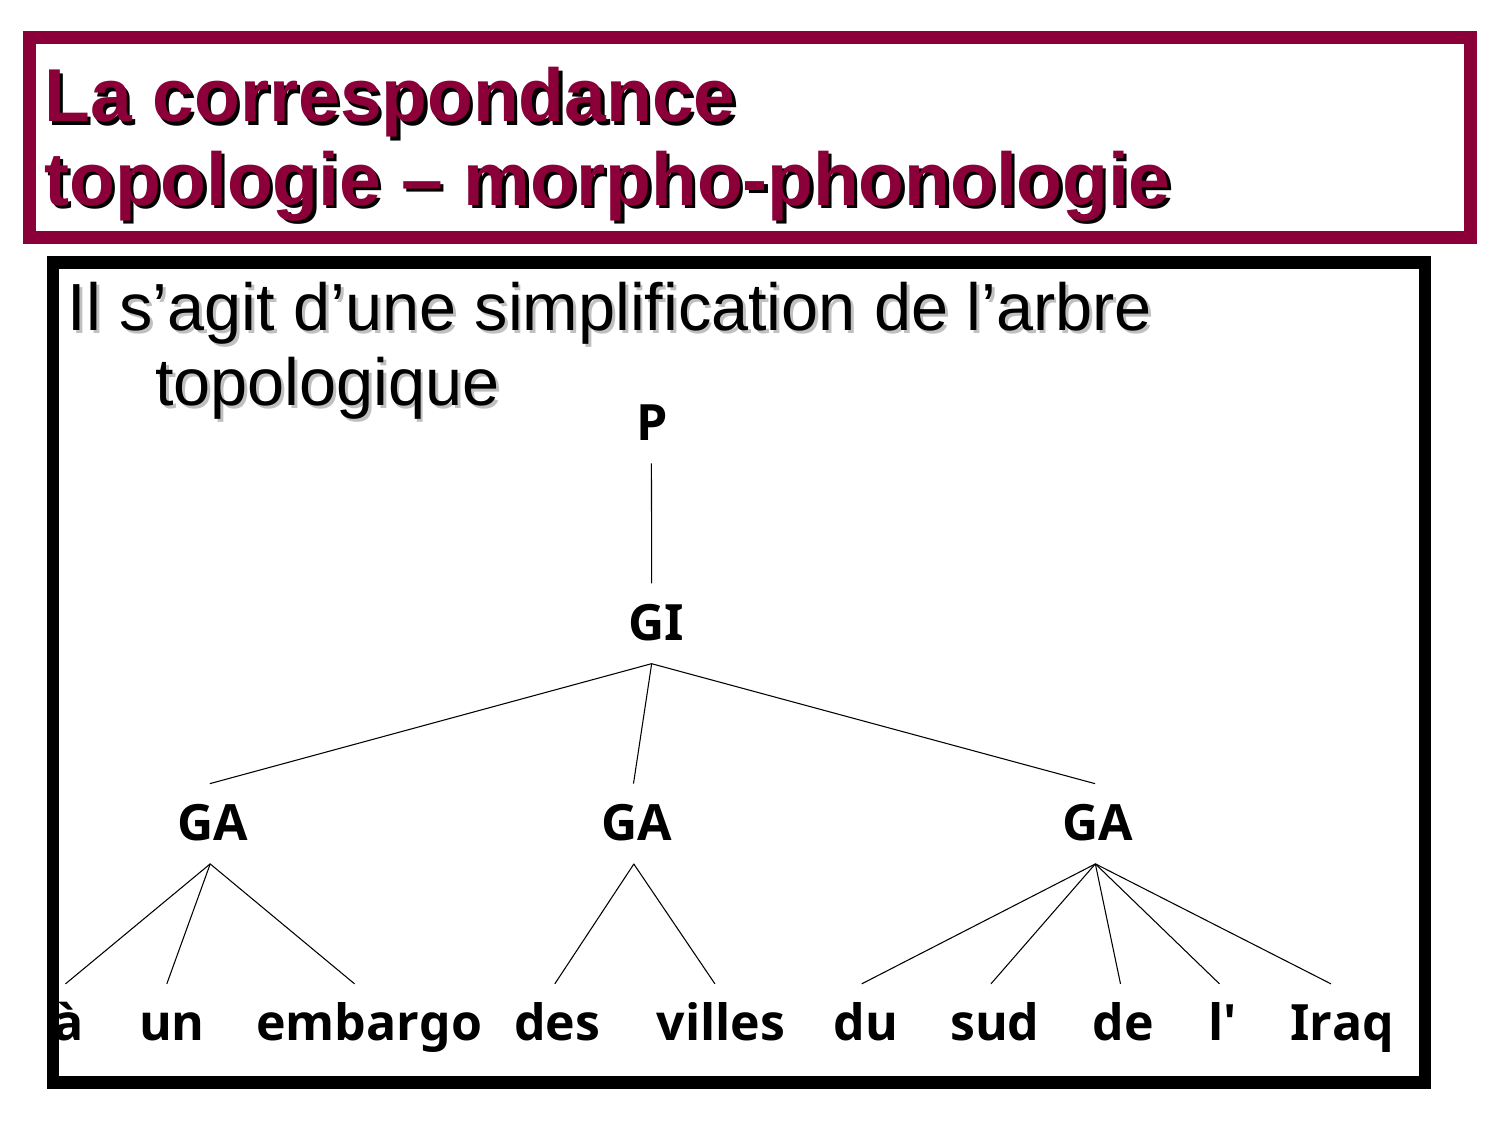

La correspondance
topologie – morpho-phonologie
# Il s’agit d’une simplification de l’arbre topologique
P
GI
GA
GA
GA
à
un
embargo
des
villes
du
sud
de
l'
Iraq